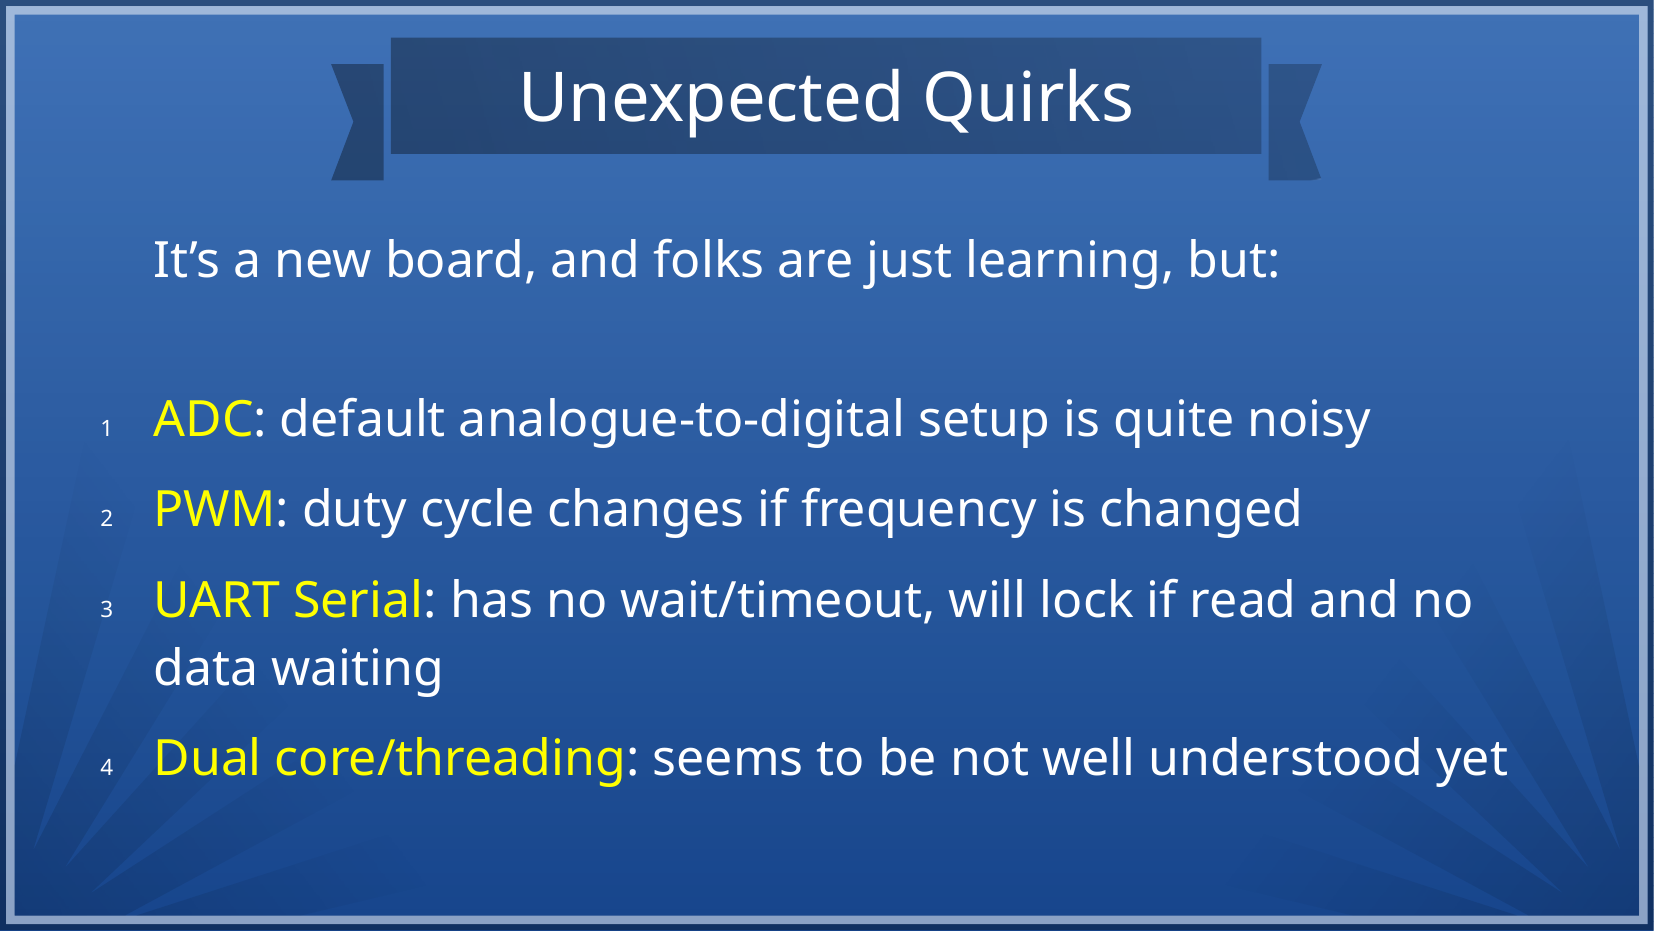

# Unexpected Quirks
It’s a new board, and folks are just learning, but:
ADC: default analogue-to-digital setup is quite noisy
PWM: duty cycle changes if frequency is changed
UART Serial: has no wait/timeout, will lock if read and no data waiting
Dual core/threading: seems to be not well understood yet